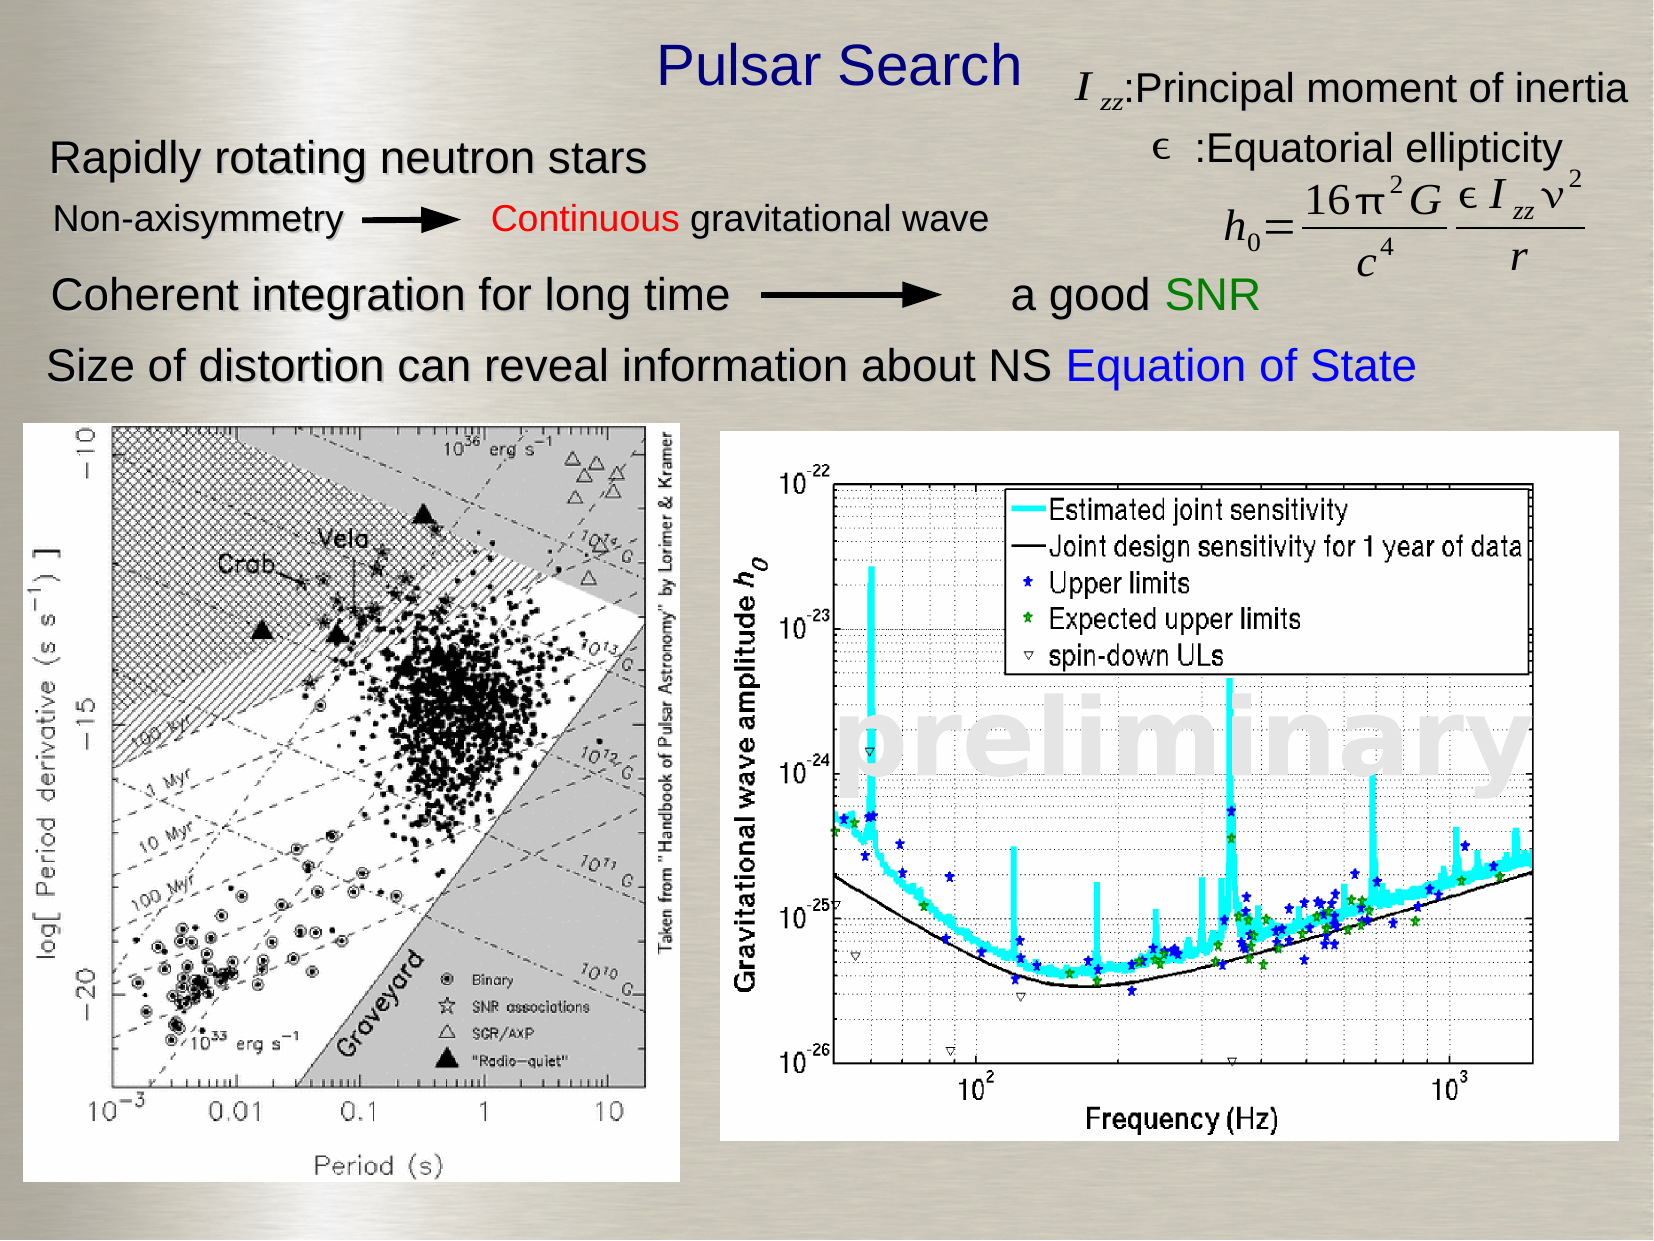

Pulsar Search
:Principal moment of inertia
:Equatorial ellipticity
Rapidly rotating neutron stars
Non-axisymmetry Continuous gravitational wave
Coherent integration for long time a good SNR
Size of distortion can reveal information about NS Equation of State